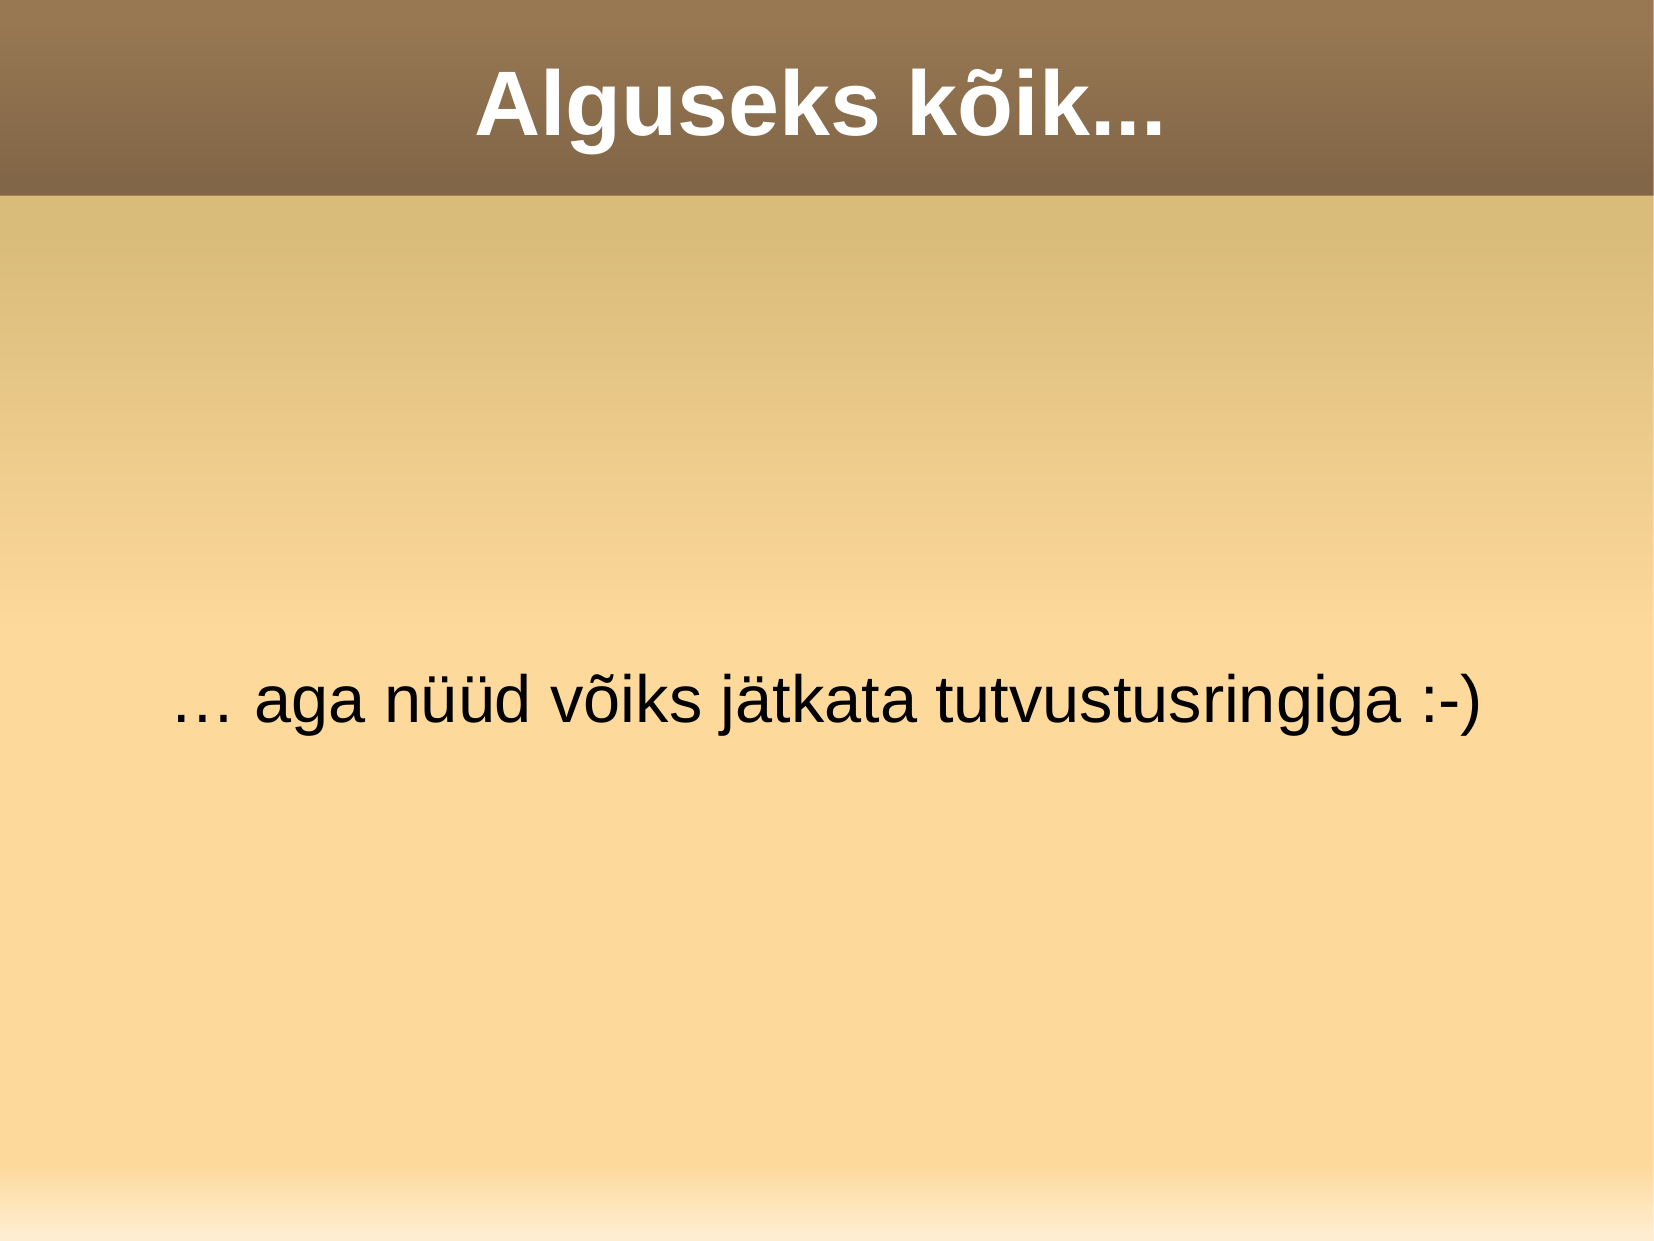

# Alguseks kõik...
… aga nüüd võiks jätkata tutvustusringiga :-)